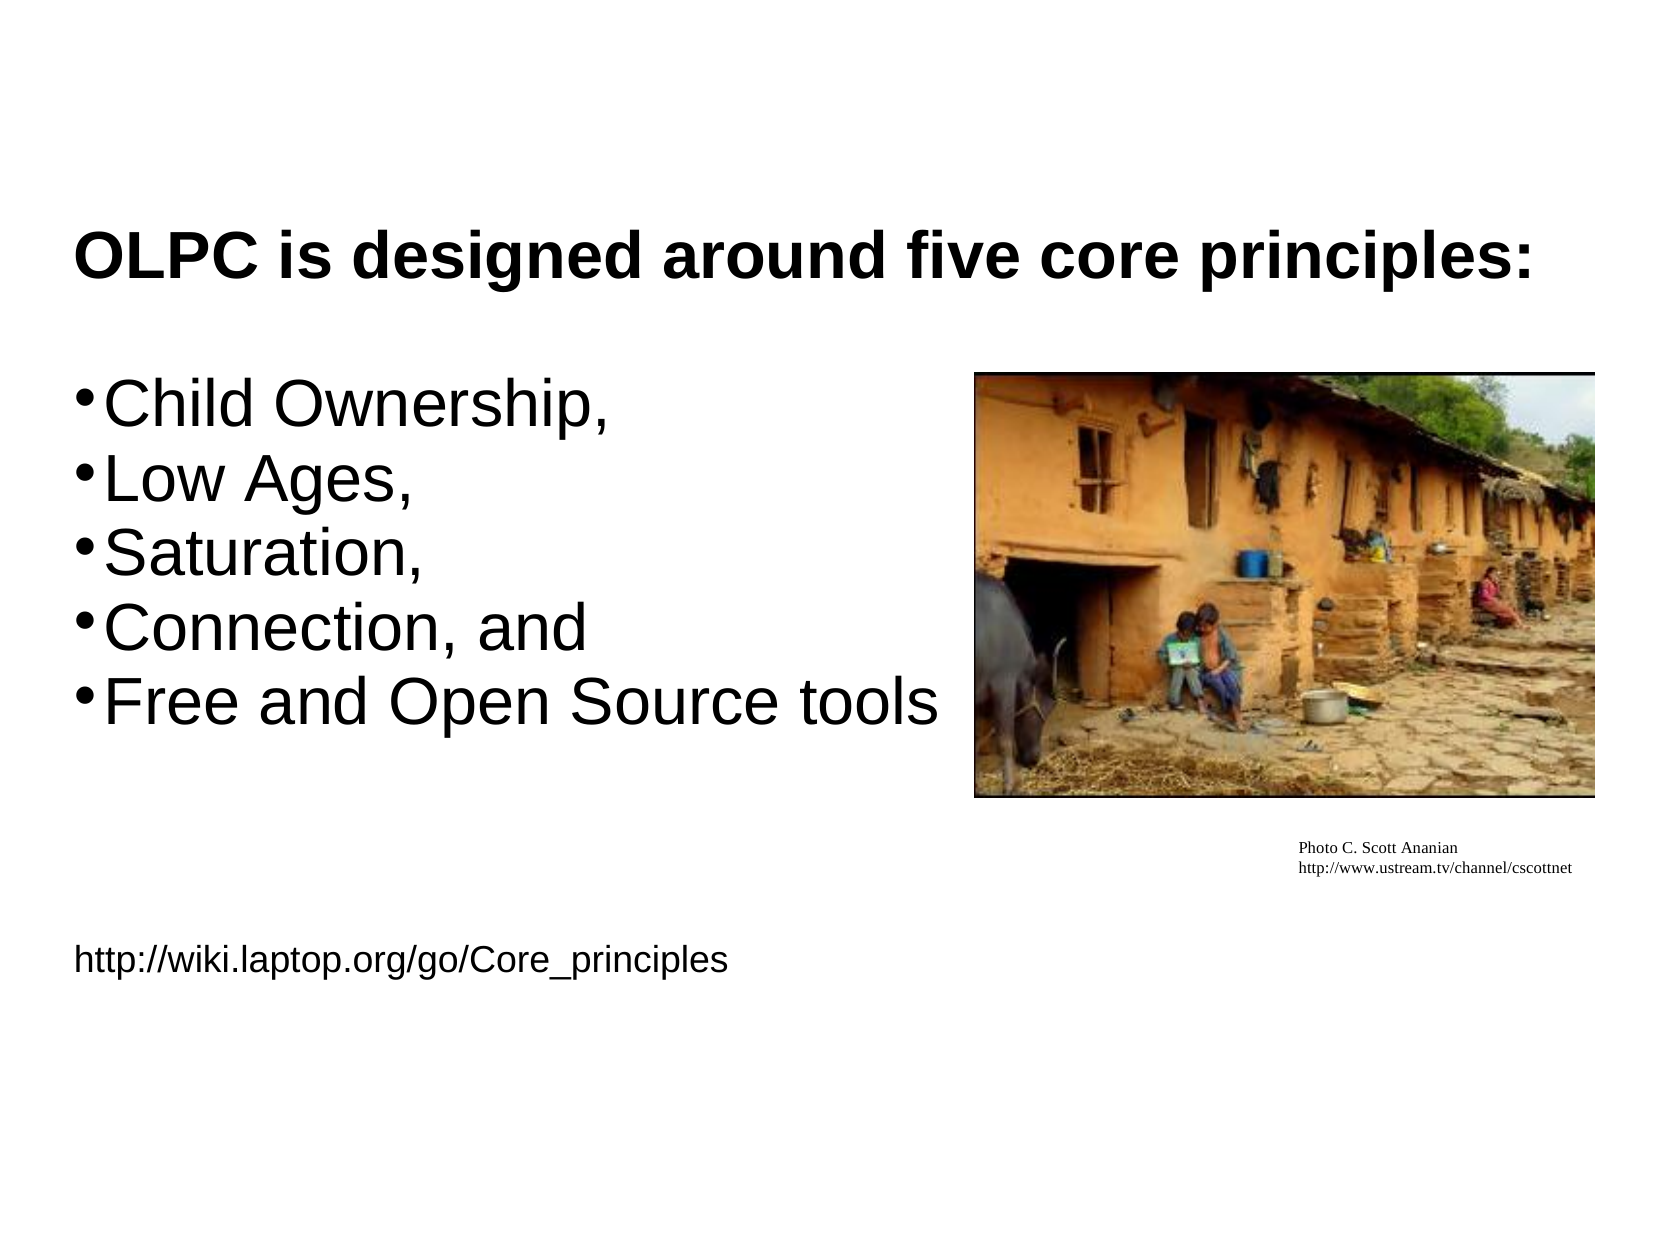

OLPC is designed around five core principles:
Child Ownership,
Low Ages,
Saturation,
Connection, and
Free and Open Source tools
http://wiki.laptop.org/go/Core_principles
Photo C. Scott Ananian http://www.ustream.tv/channel/cscottnet